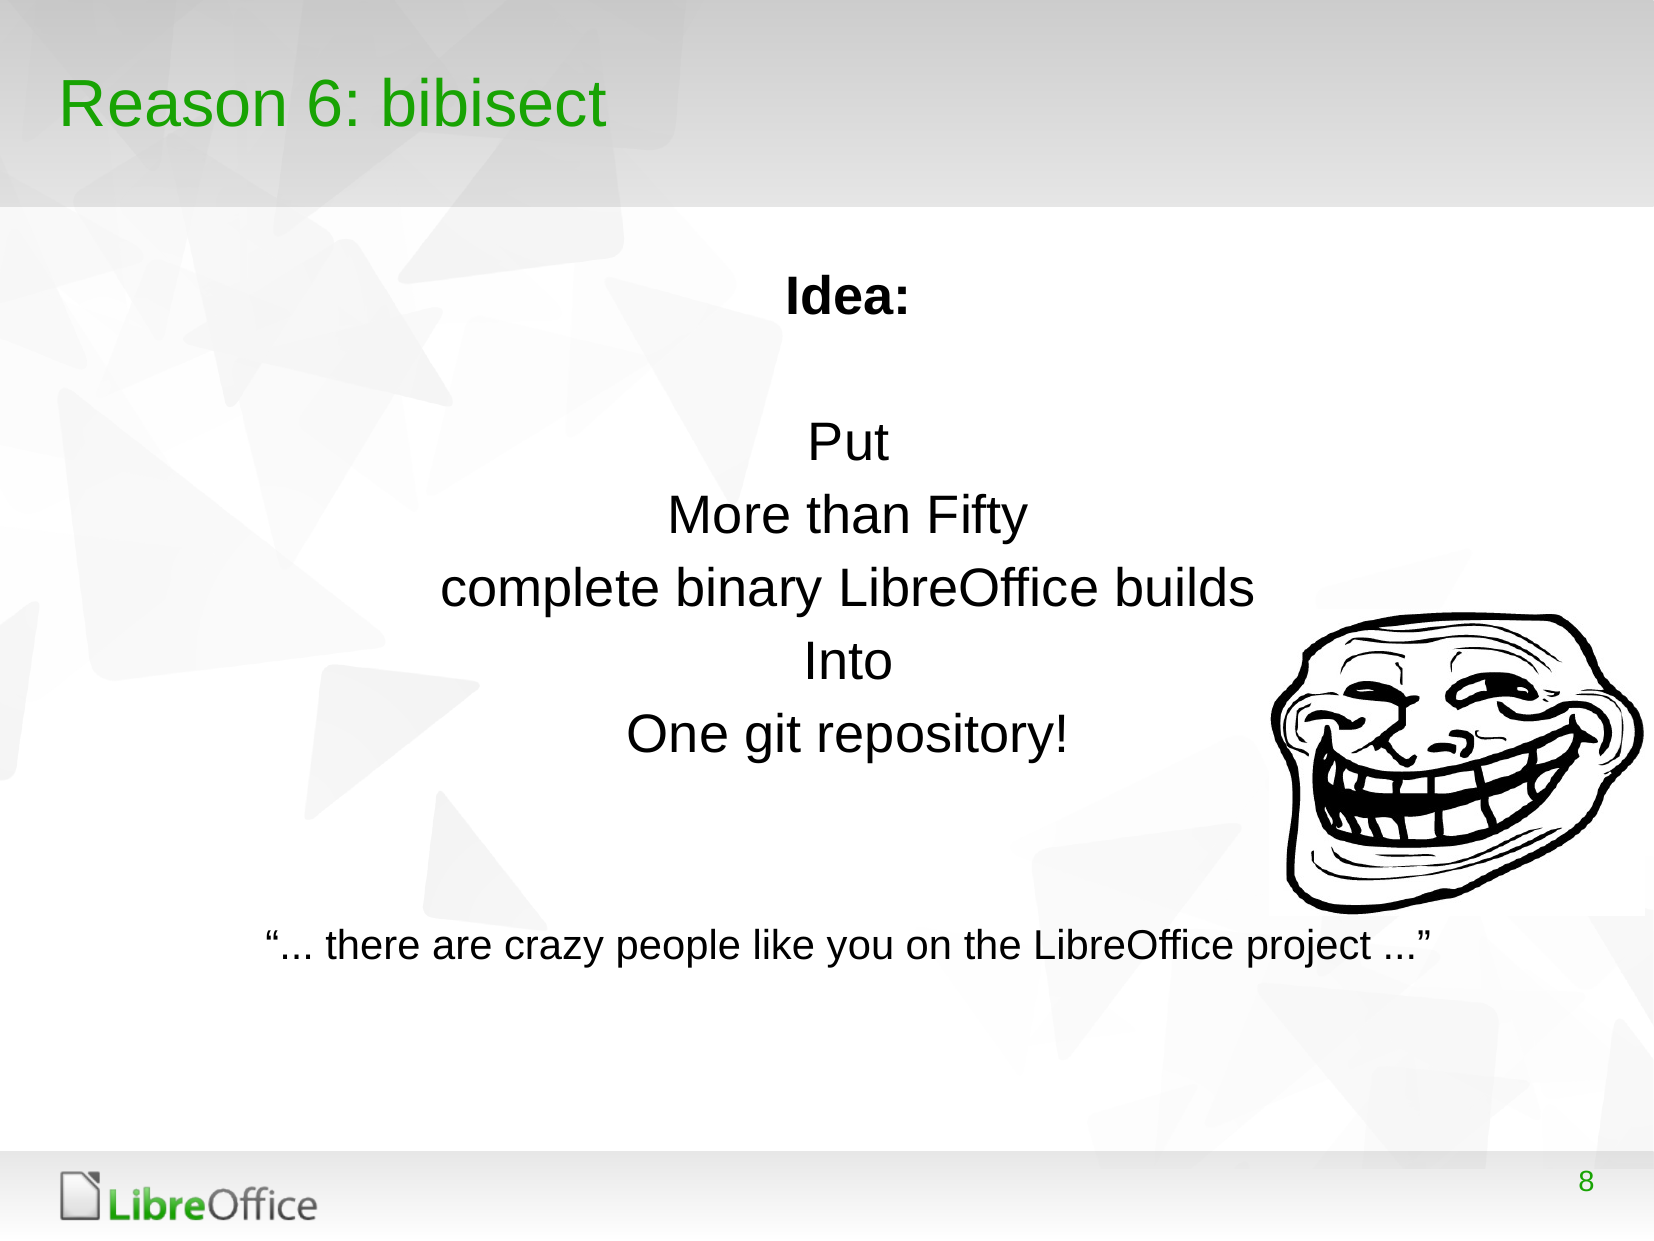

# Reason 6: bibisect
Idea:
Put
More than Fifty
complete binary LibreOffice builds
Into
One git repository!
“... there are crazy people like you on the LibreOffice project ...”
8